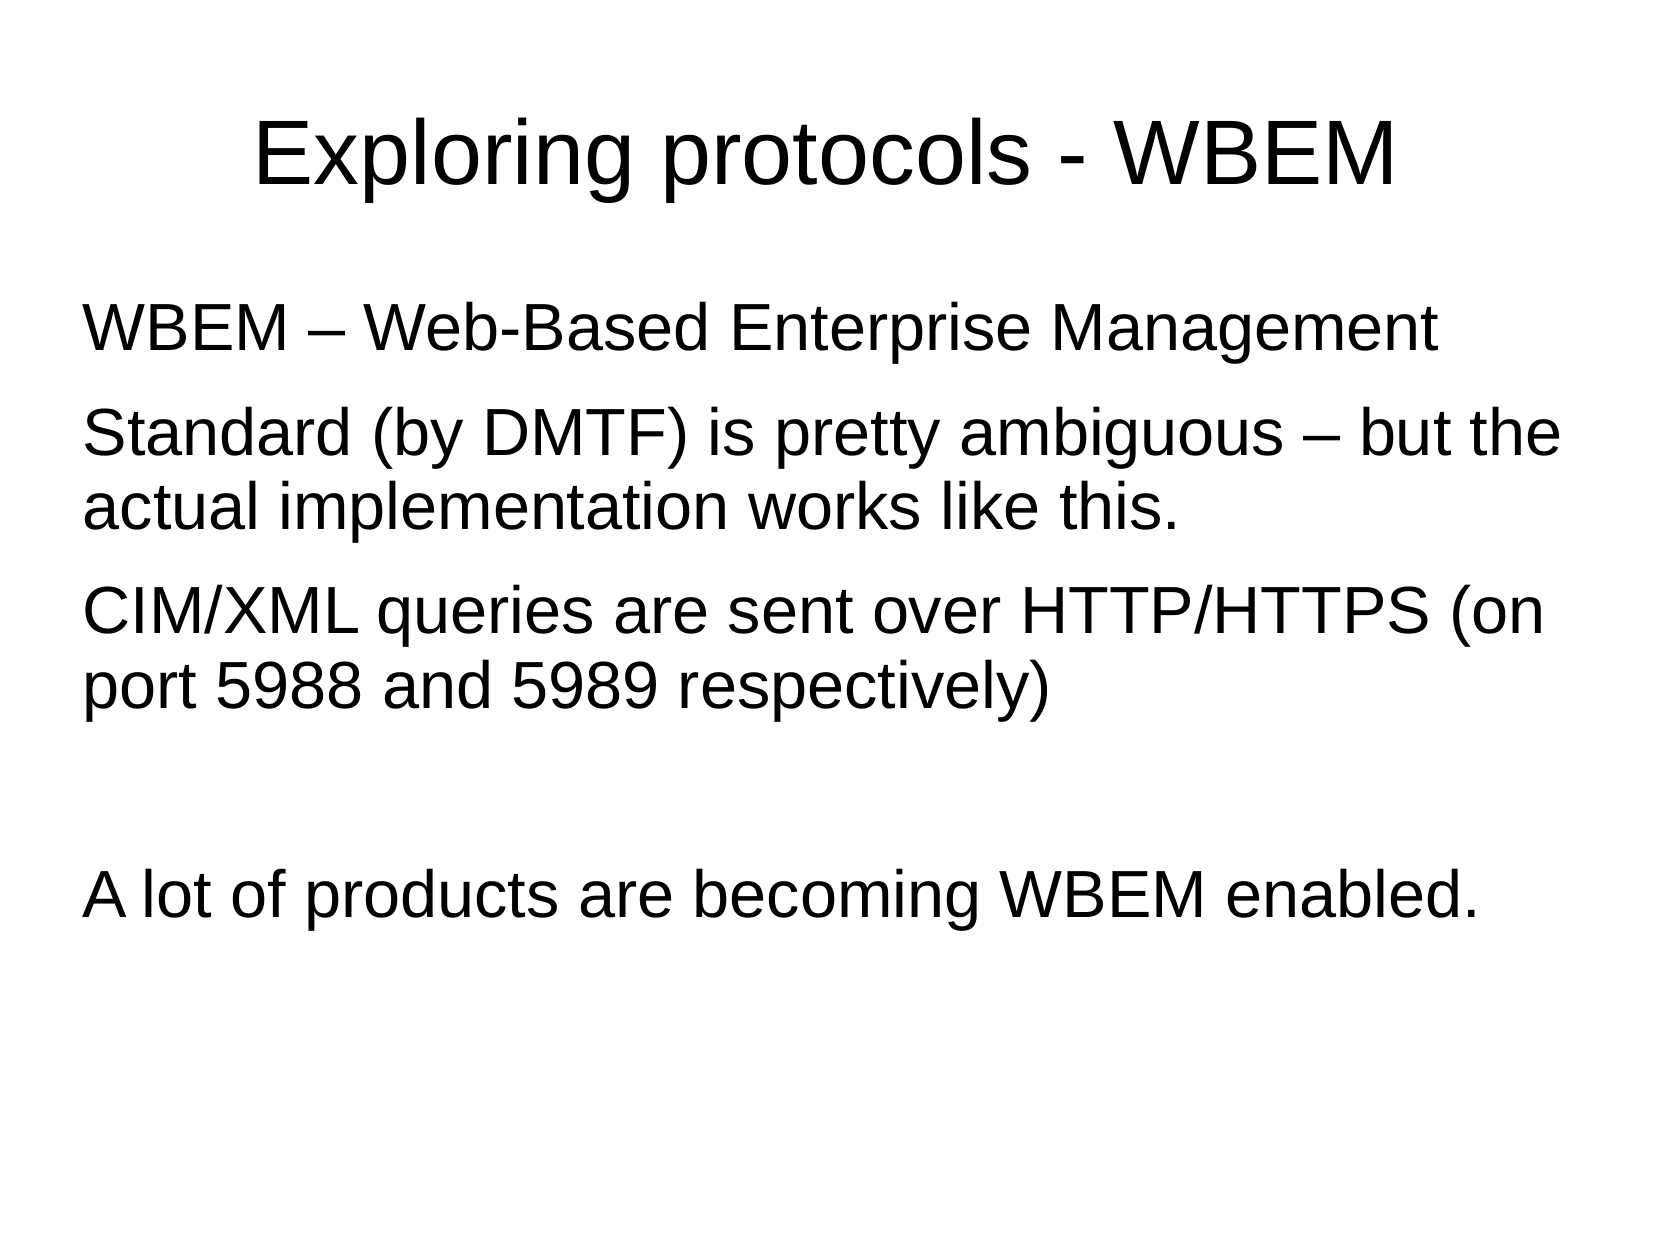

# Exploring protocols - WBEM
WBEM – Web-Based Enterprise Management
Standard (by DMTF) is pretty ambiguous – but the actual implementation works like this.
CIM/XML queries are sent over HTTP/HTTPS (on port 5988 and 5989 respectively)
A lot of products are becoming WBEM enabled.